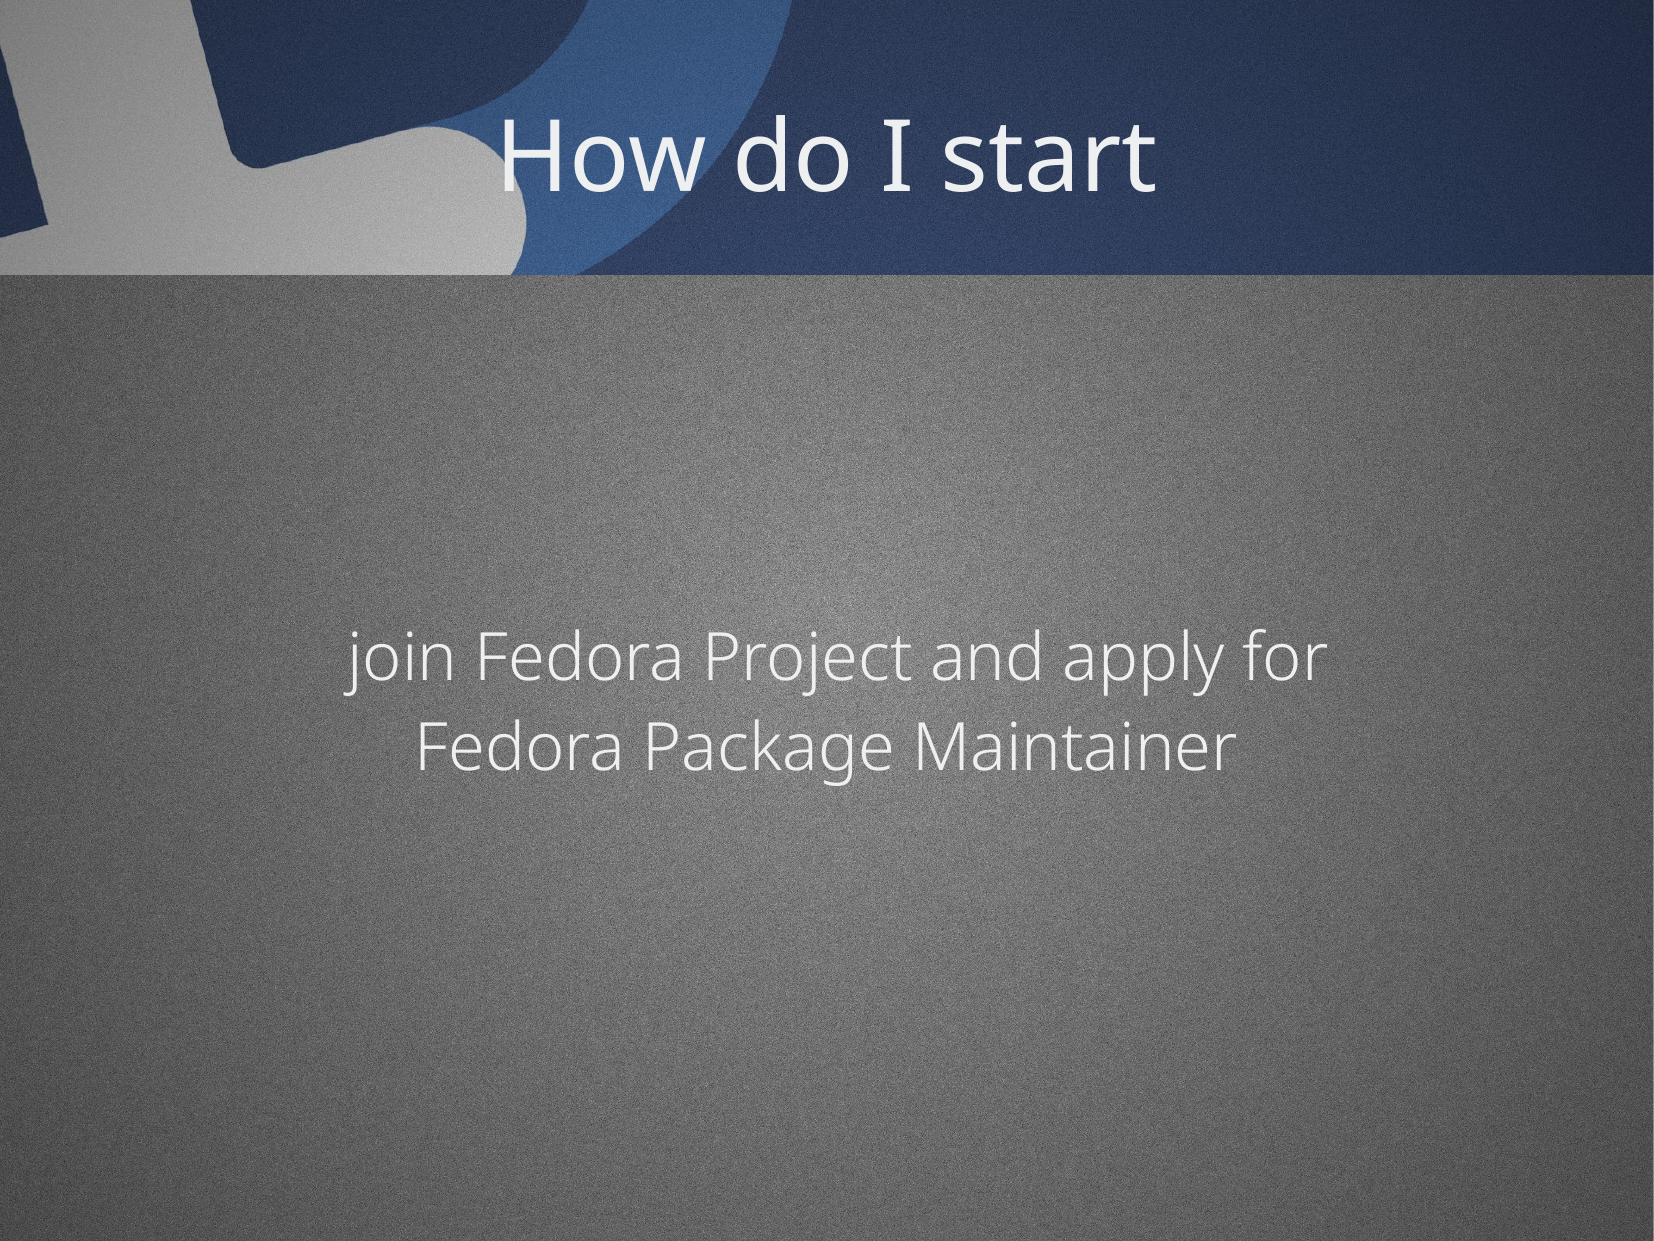

# How do I start
join Fedora Project and apply for
Fedora Package Maintainer